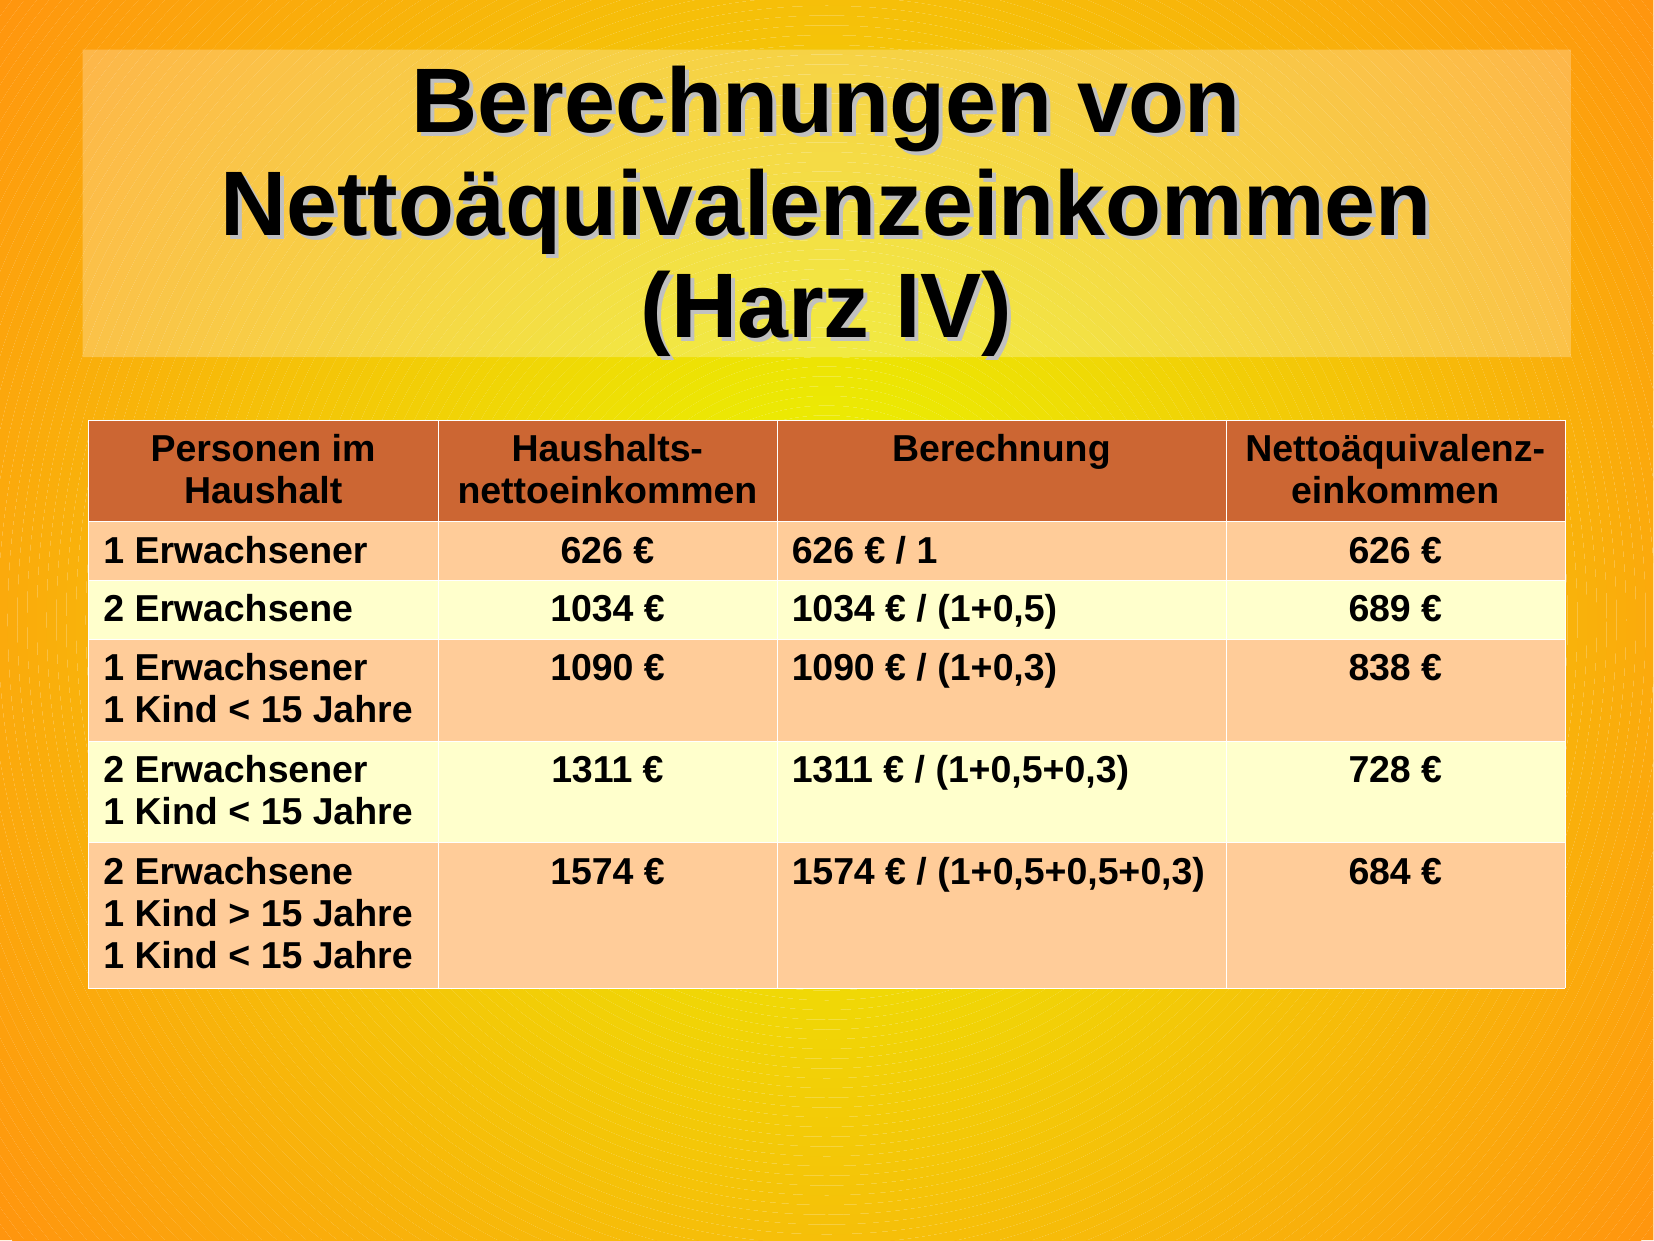

# Berechnungen von Nettoäquivalenzeinkommen (Harz IV)
| Personen im Haushalt | Haushalts-nettoeinkommen | Berechnung | Nettoäquivalenz-einkommen |
| --- | --- | --- | --- |
| 1 Erwachsener | 626 € | 626 € / 1 | 626 € |
| 2 Erwachsene | 1034 € | 1034 € / (1+0,5) | 689 € |
| 1 Erwachsener 1 Kind < 15 Jahre | 1090 € | 1090 € / (1+0,3) | 838 € |
| 2 Erwachsener 1 Kind < 15 Jahre | 1311 € | 1311 € / (1+0,5+0,3) | 728 € |
| 2 Erwachsene 1 Kind > 15 Jahre 1 Kind < 15 Jahre | 1574 € | 1574 € / (1+0,5+0,5+0,3) | 684 € |